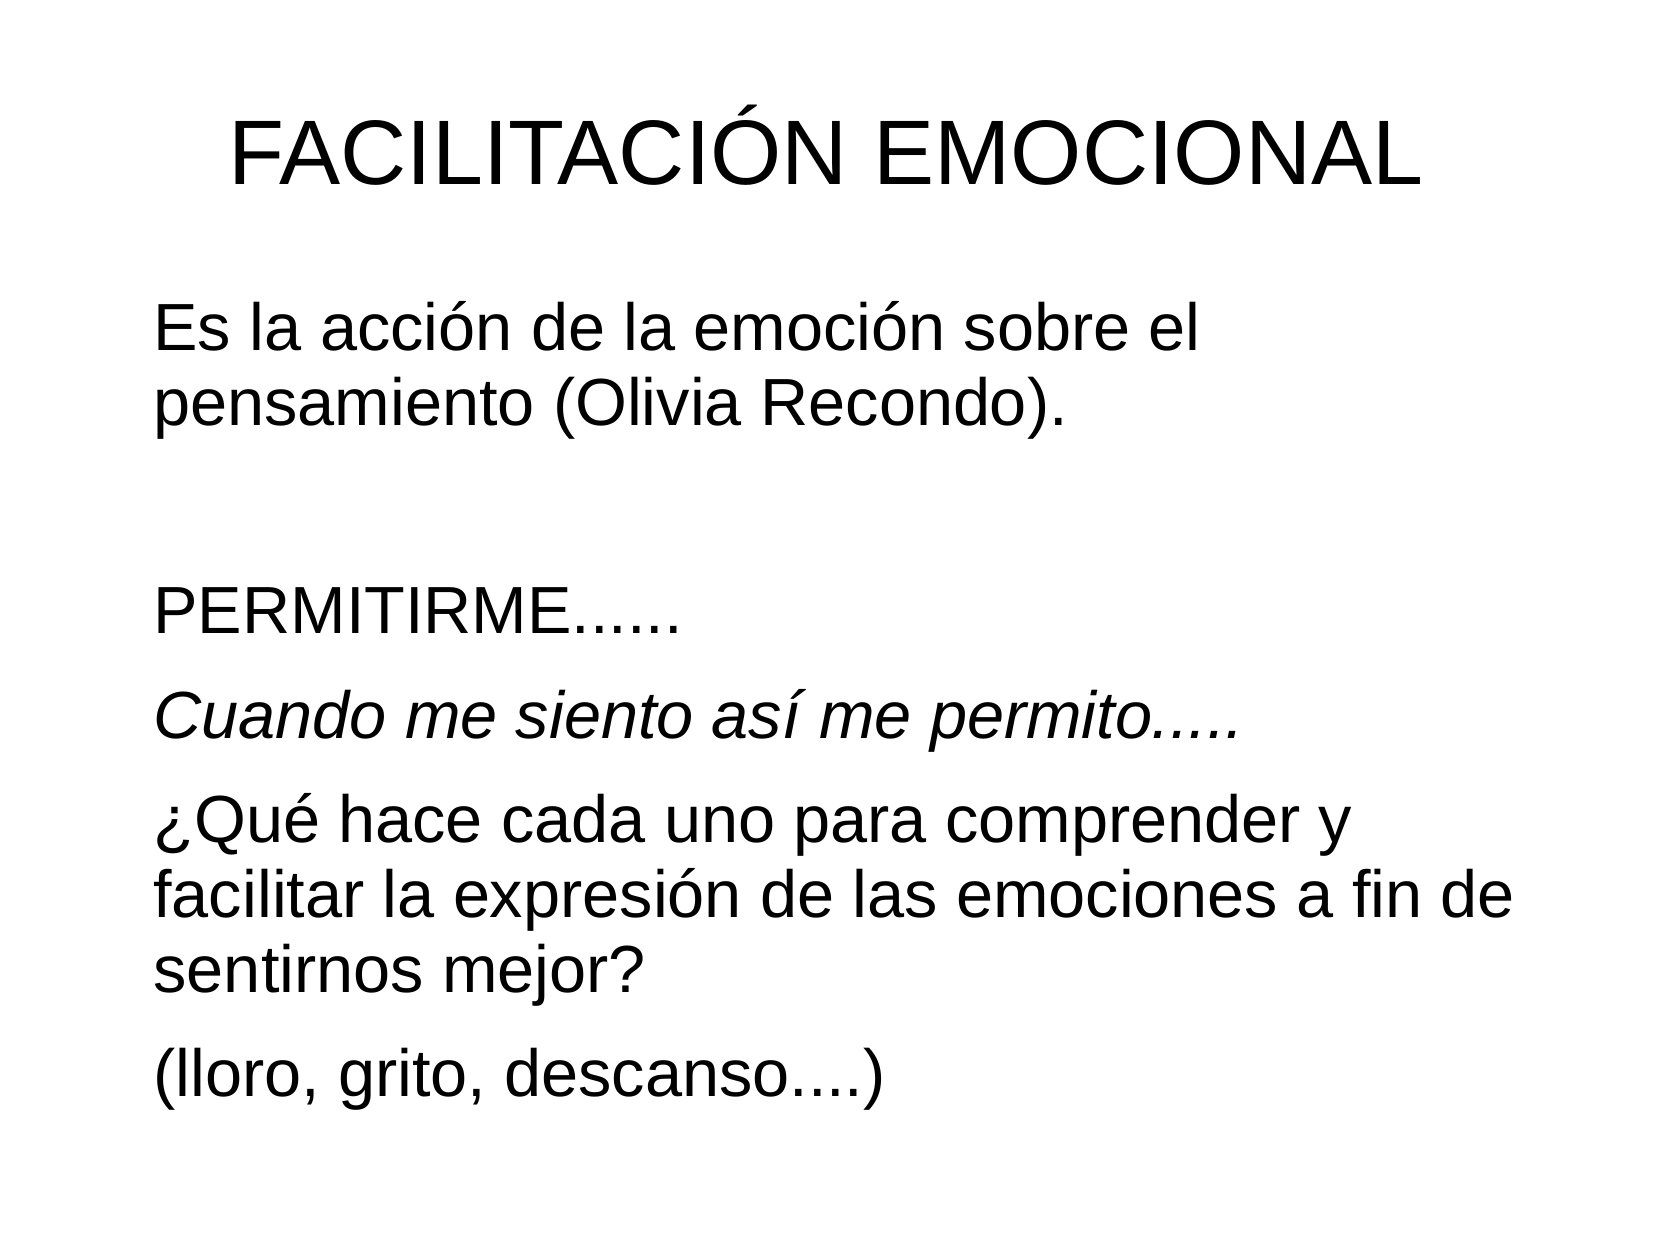

# FACILITACIÓN EMOCIONAL
Es la acción de la emoción sobre el pensamiento (Olivia Recondo).
PERMITIRME......
Cuando me siento así me permito.....
¿Qué hace cada uno para comprender y facilitar la expresión de las emociones a fin de sentirnos mejor?
(lloro, grito, descanso....)